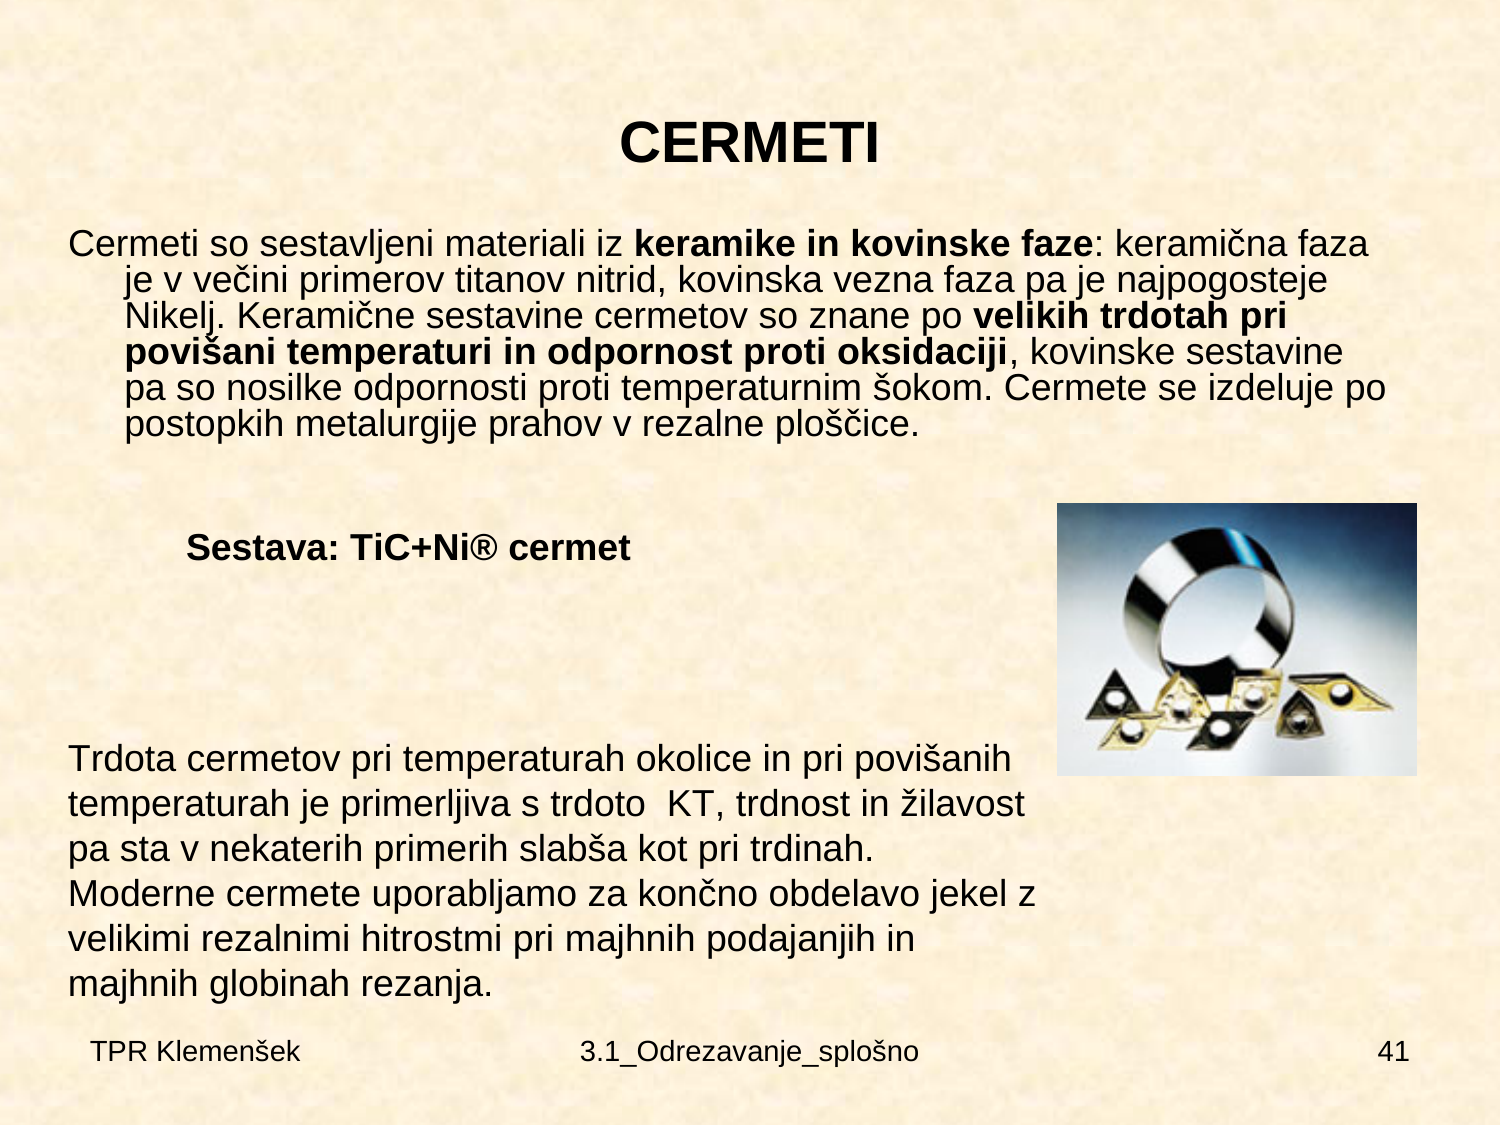

# CERMETI
Cermeti so sestavljeni materiali iz keramike in kovinske faze: keramična faza je v večini primerov titanov nitrid, kovinska vezna faza pa je najpogosteje Nikelj. Keramične sestavine cermetov so znane po velikih trdotah pri povišani temperaturi in odpornost proti oksidaciji, kovinske sestavine pa so nosilke odpornosti proti temperaturnim šokom. Cermete se izdeluje po postopkih metalurgije prahov v rezalne ploščice.
Sestava: TiC+Ni® cermet
Trdota cermetov pri temperaturah okolice in pri povišanih temperaturah je primerljiva s trdoto KT, trdnost in žilavost pa sta v nekaterih primerih slabša kot pri trdinah.
Moderne cermete uporabljamo za končno obdelavo jekel z velikimi rezalnimi hitrostmi pri majhnih podajanjih in majhnih globinah rezanja.
TPR Klemenšek
3.1_Odrezavanje_splošno